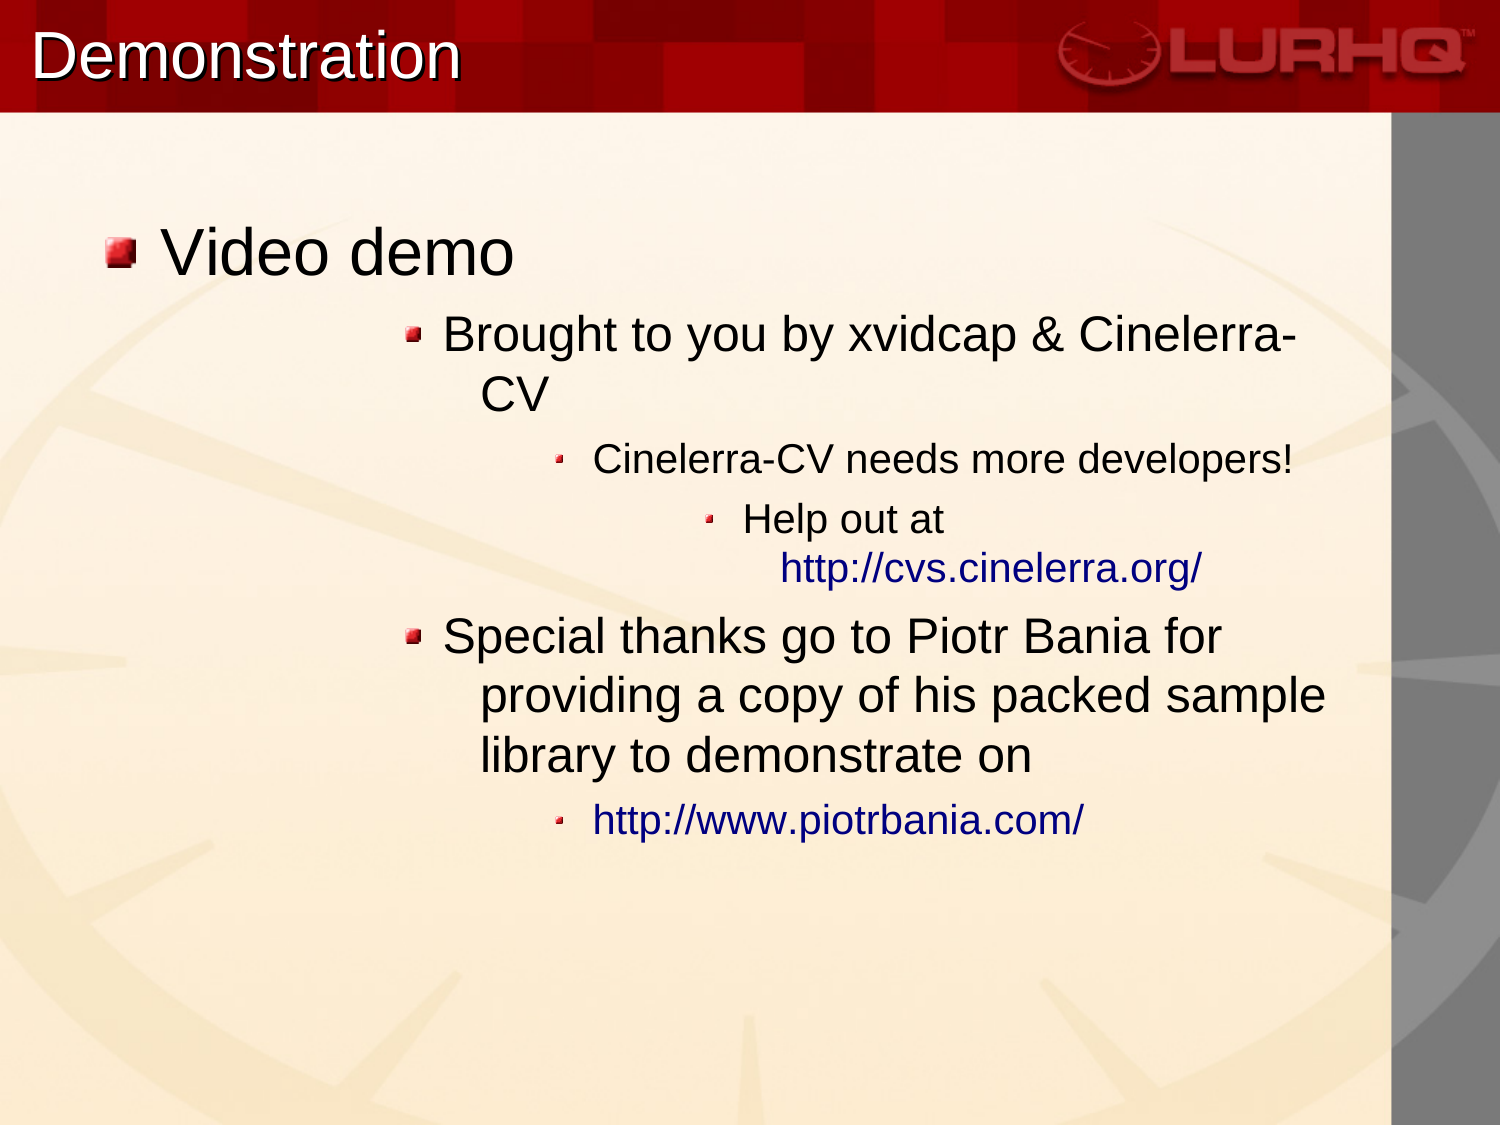

# Demonstration
Video demo
Brought to you by xvidcap & Cinelerra-CV
Cinelerra-CV needs more developers!
Help out at http://cvs.cinelerra.org/
Special thanks go to Piotr Bania for providing a copy of his packed sample library to demonstrate on
http://www.piotrbania.com/